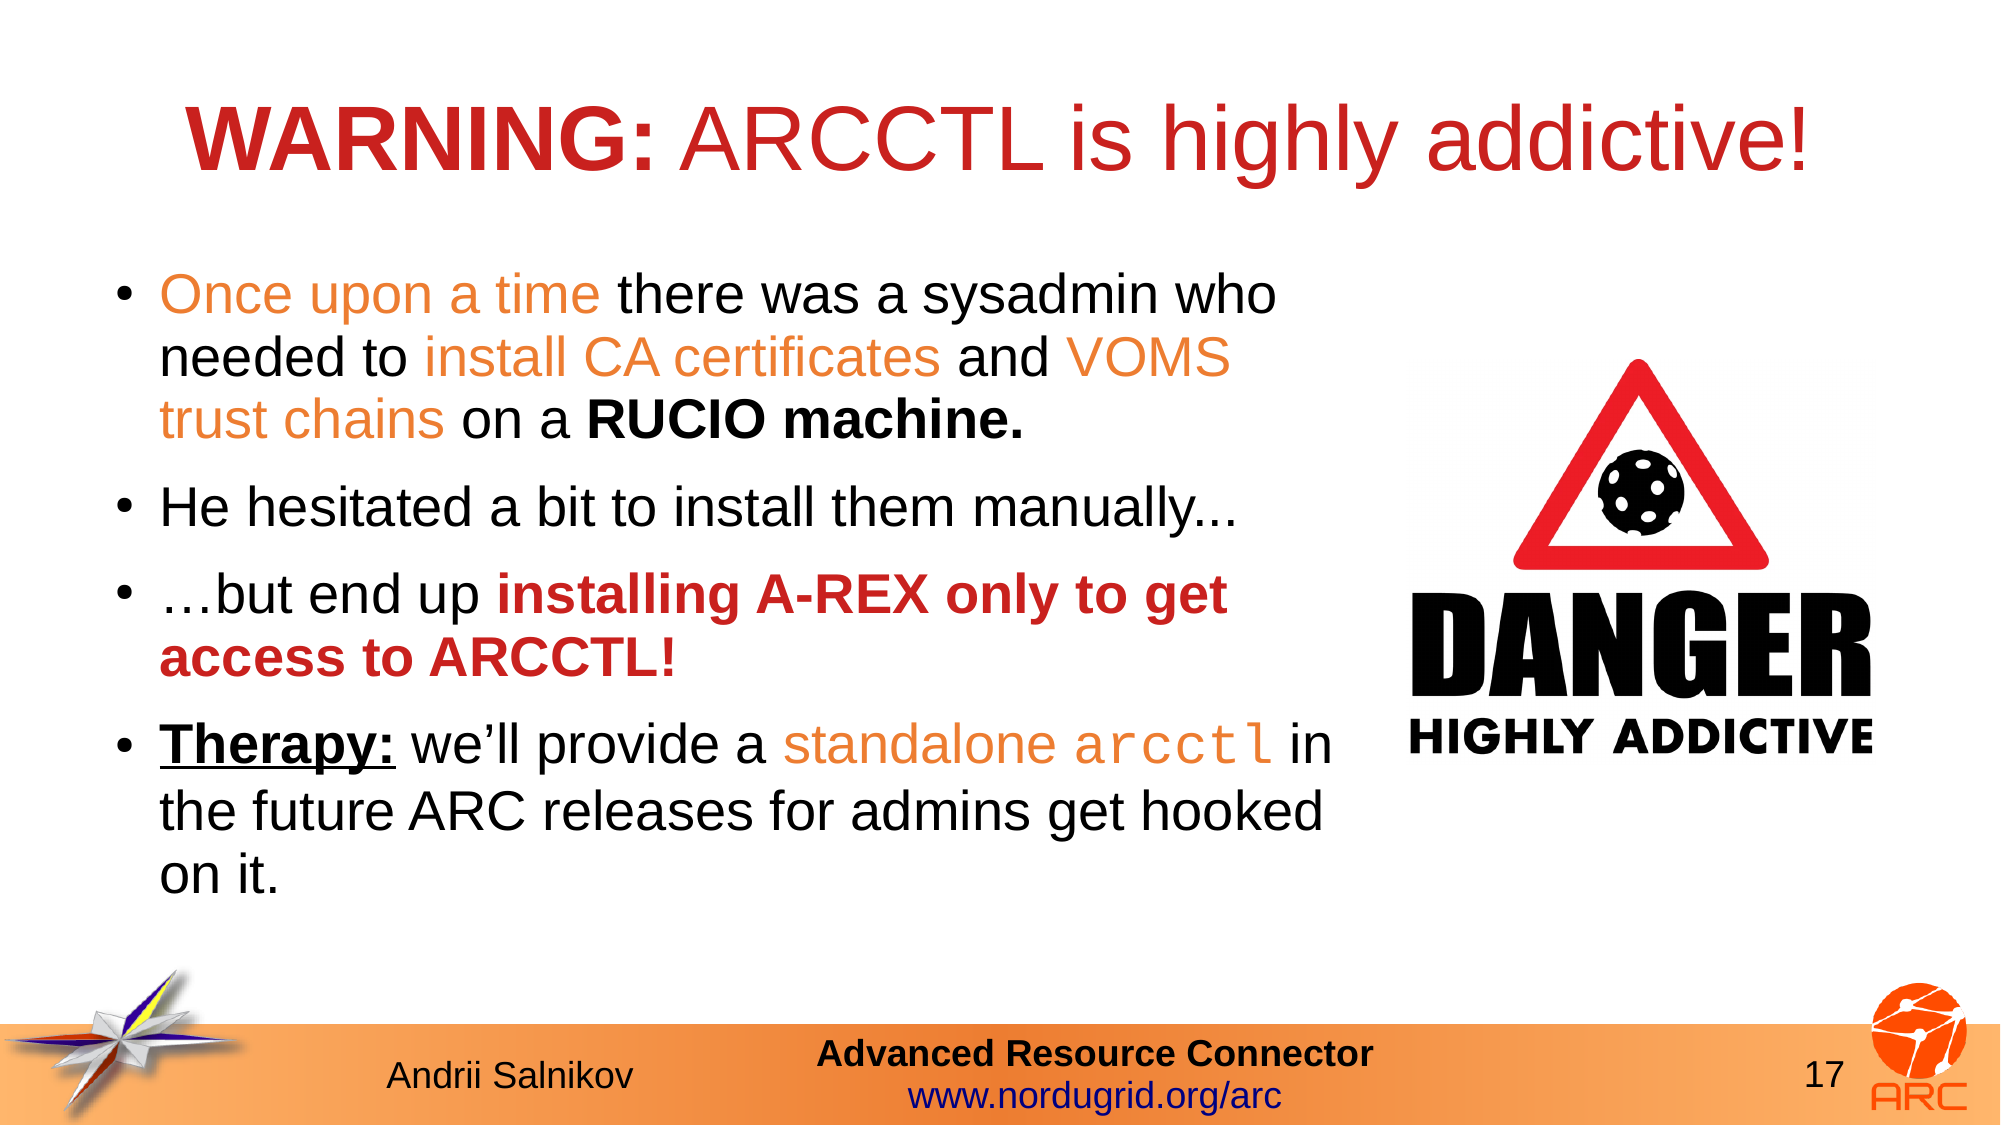

# WARNING: ARCCTL is highly addictive!
Once upon a time there was a sysadmin who needed to install CA certificates and VOMS trust chains on a RUCIO machine.
He hesitated a bit to install them manually...
…but end up installing A-REX only to get access to ARCCTL!
Therapy: we’ll provide a standalone arcctl in the future ARC releases for admins get hooked on it.
Andrii Salnikov
17